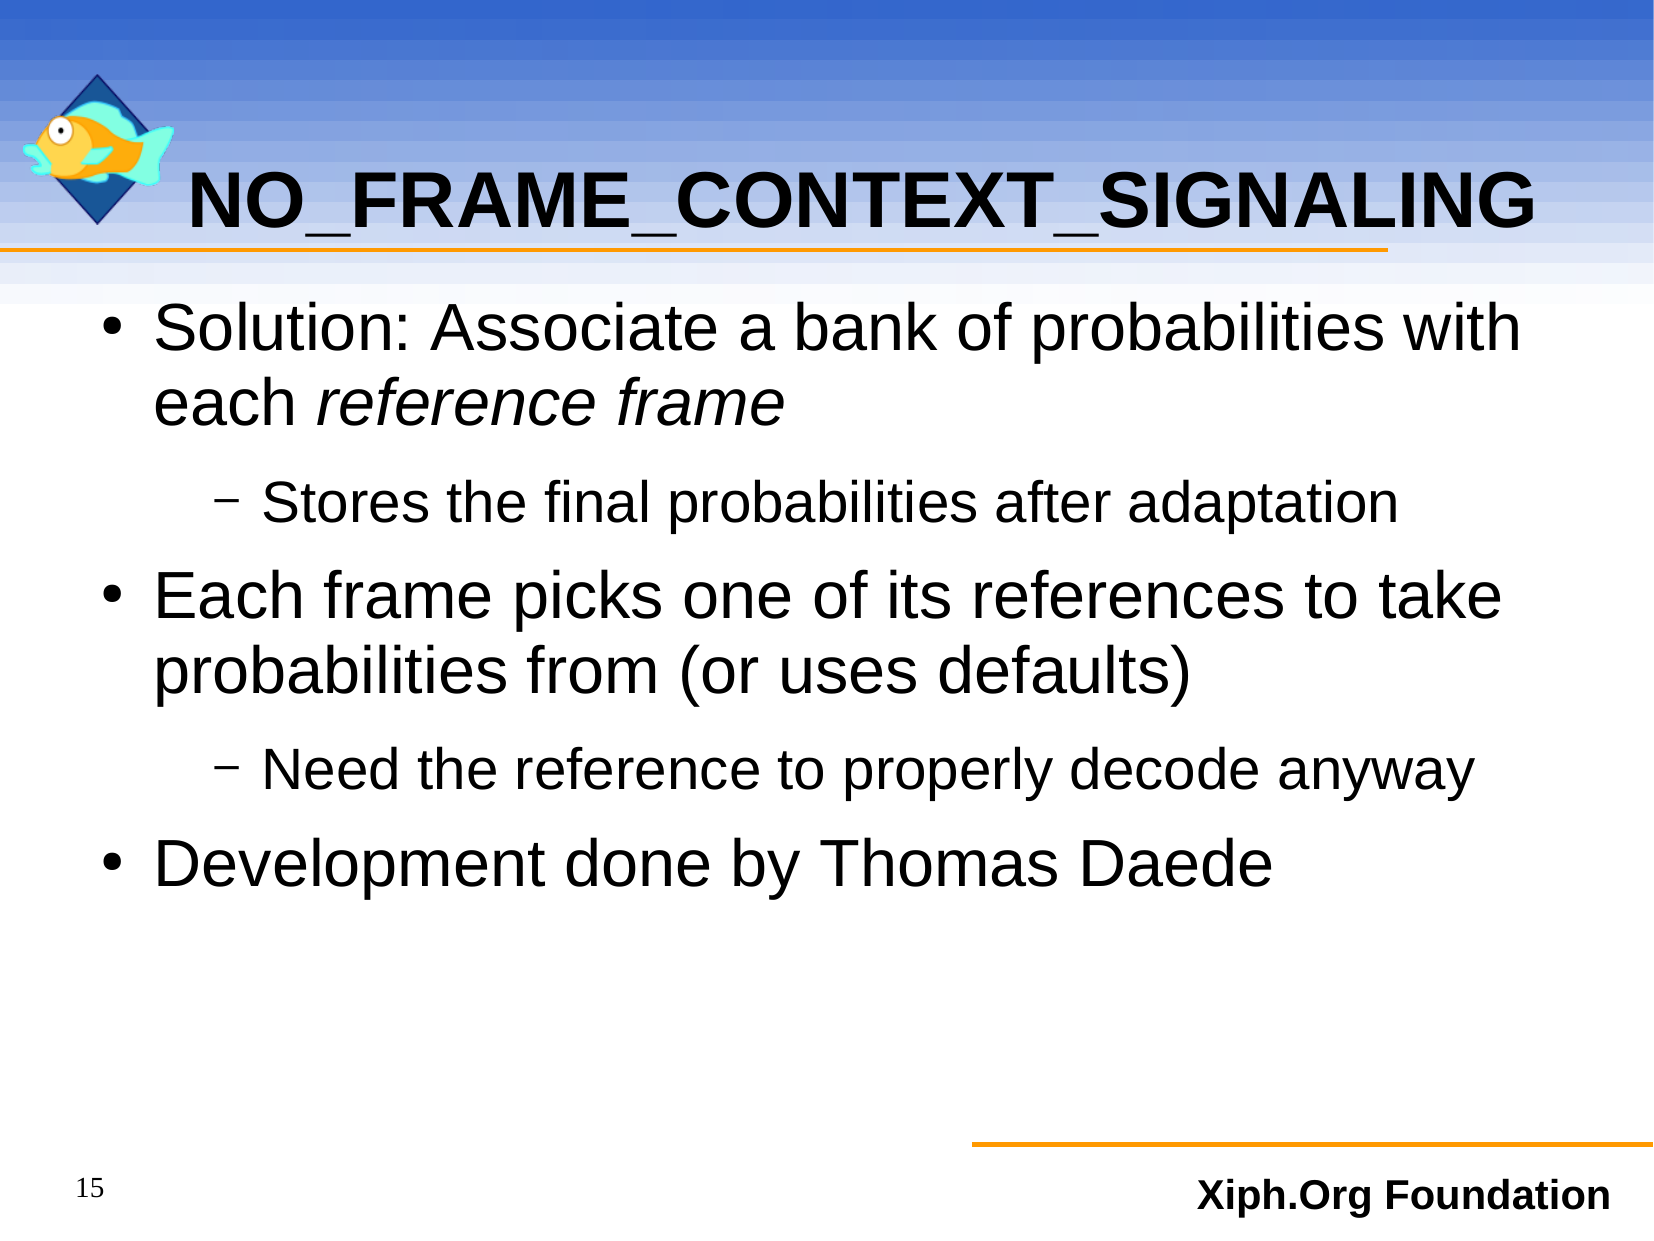

# NO_FRAME_CONTEXT_SIGNALING
Solution: Associate a bank of probabilities with each reference frame
Stores the final probabilities after adaptation
Each frame picks one of its references to take probabilities from (or uses defaults)
Need the reference to properly decode anyway
Development done by Thomas Daede
15